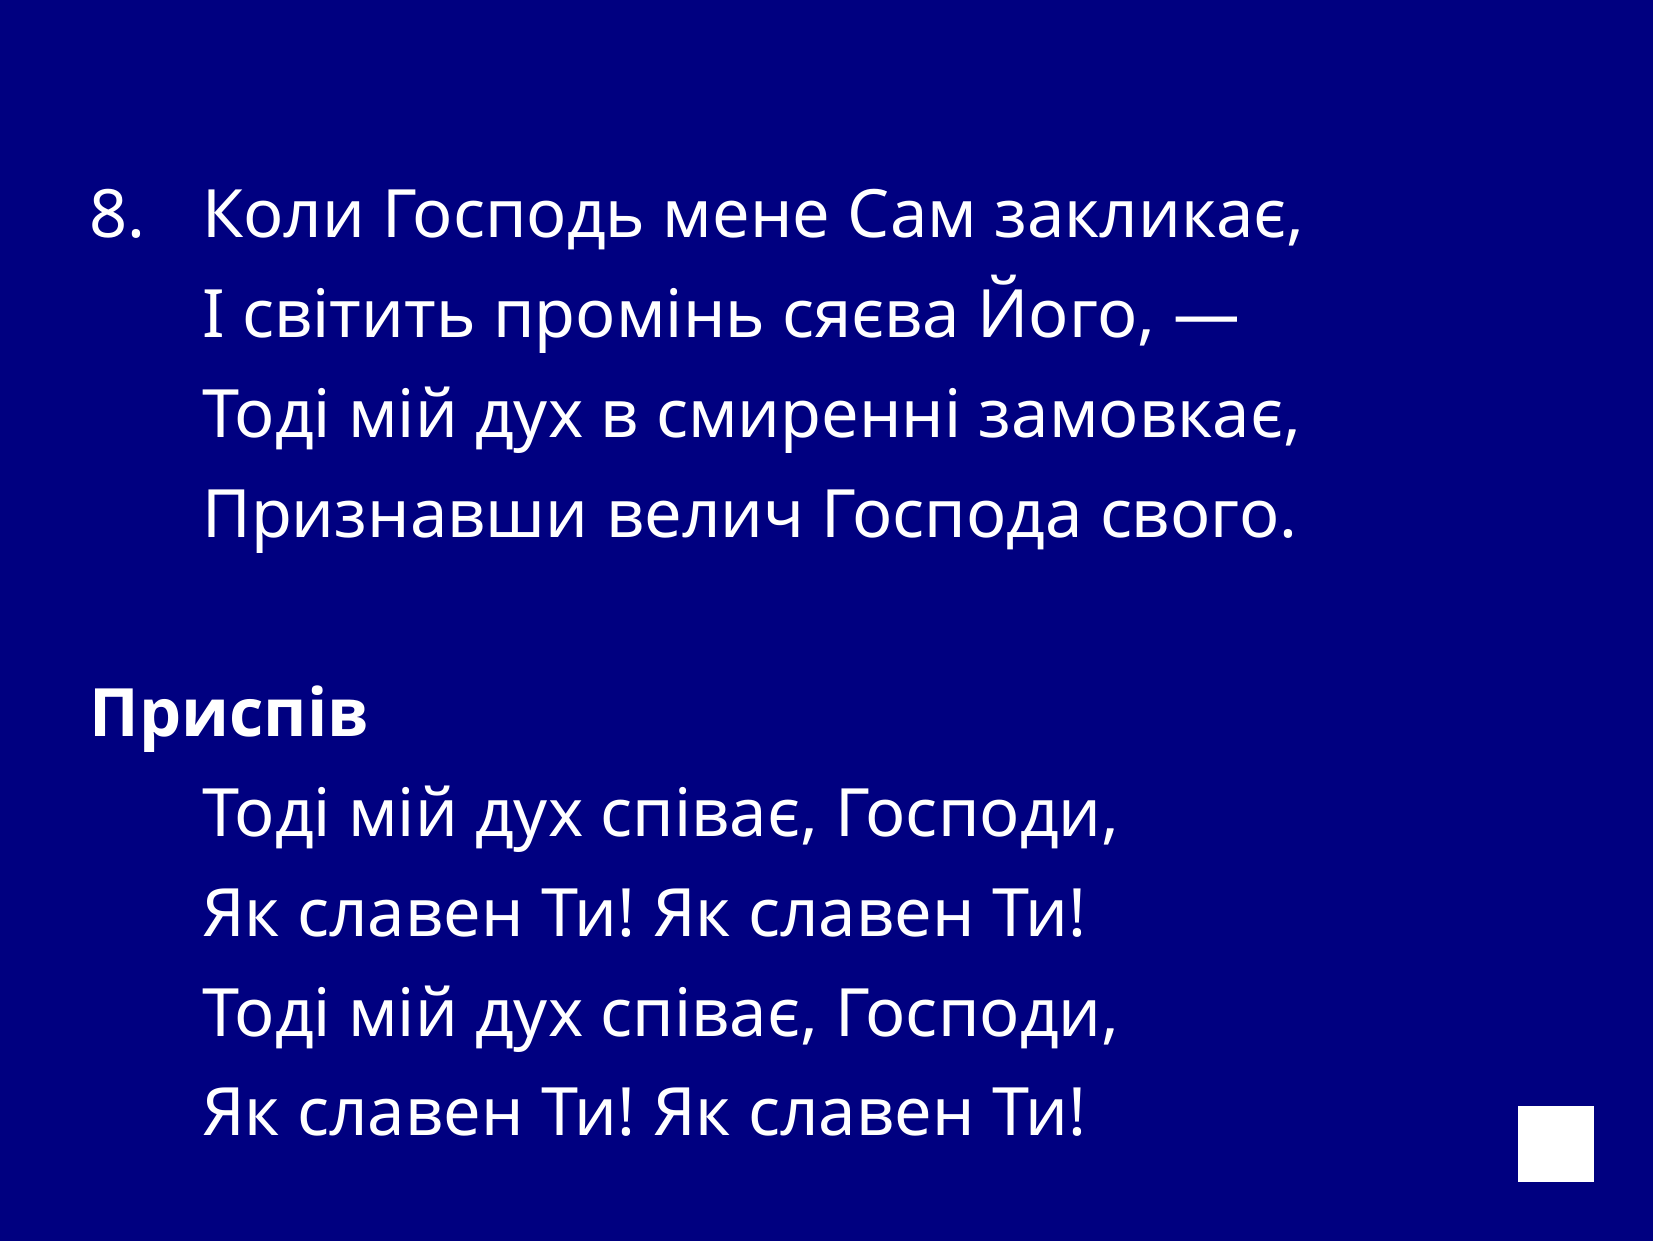

8.	Коли Господь мене Сам закликає,
	І світить промінь сяєва Його, ―
	Тоді мій дух в смиренні замовкає,
	Признавши велич Господа свого.
Приспів
	Тоді мій дух співає, Господи,
	Як славен Ти! Як славен Ти!
	Тоді мій дух співає, Господи,
	Як славен Ти! Як славен Ти!